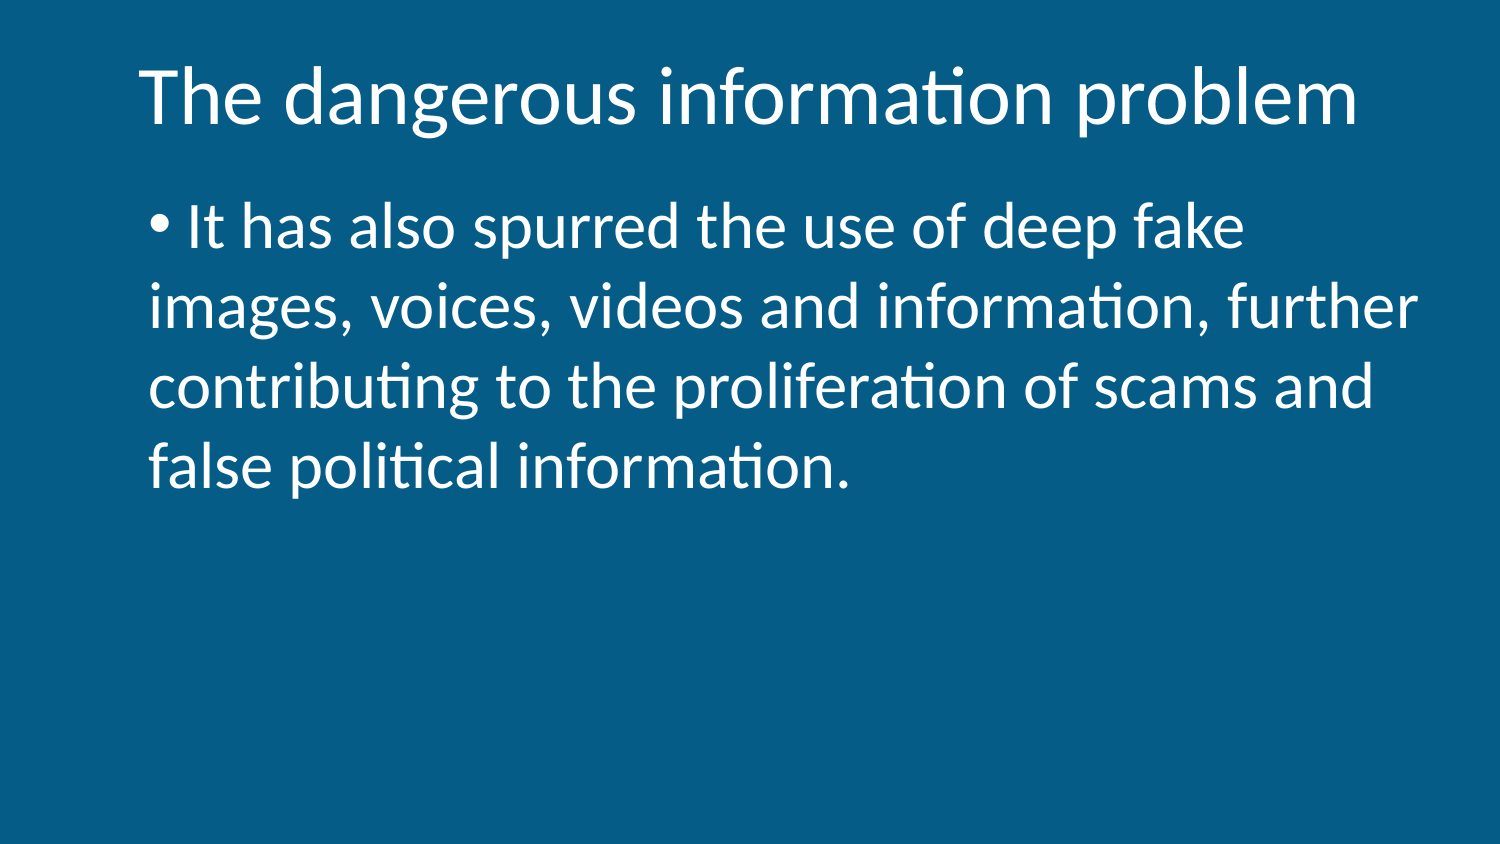

# The dangerous information problem
 It has also spurred the use of deep fake images, voices, videos and information, further contributing to the proliferation of scams and false political information.